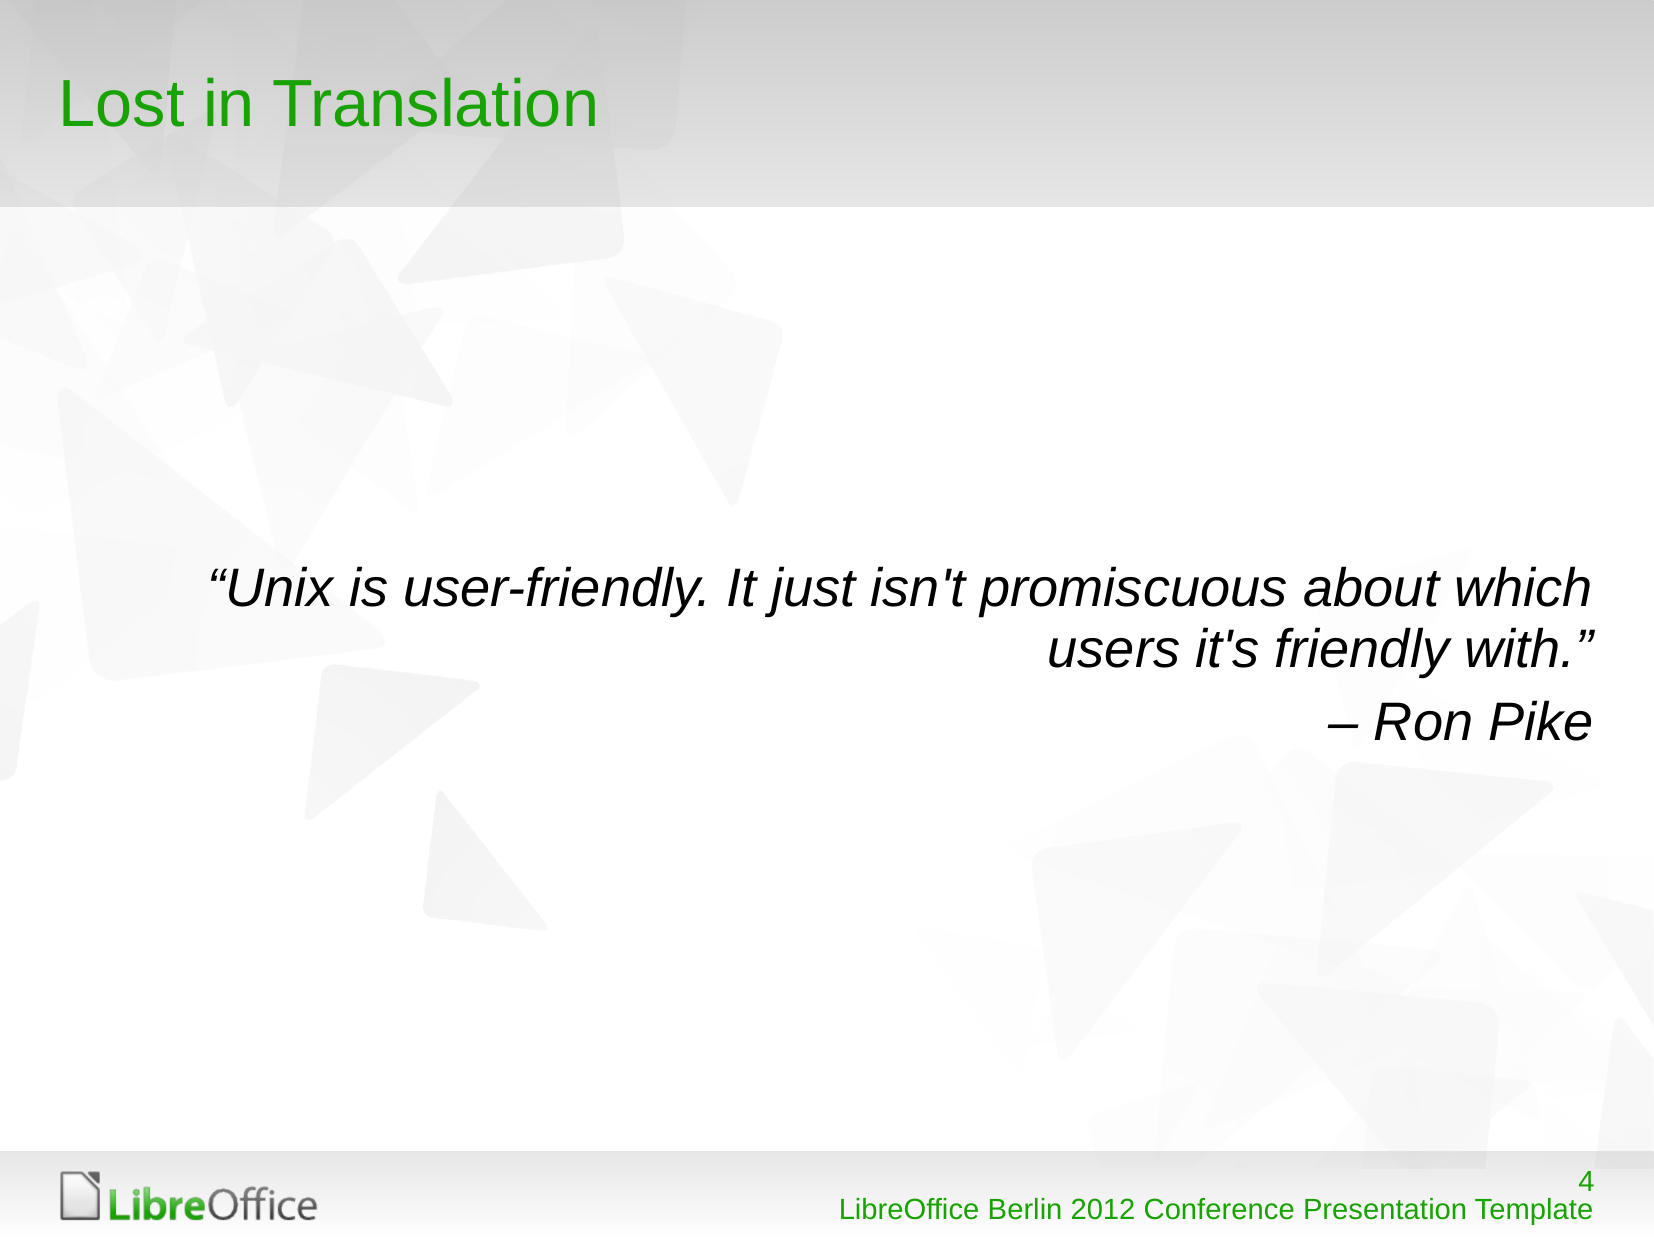

# Lost in Translation
“Unix is user-friendly. It just isn't promiscuous about which users it's friendly with.”
– Ron Pike
4
LibreOffice Berlin 2012 Conference Presentation Template